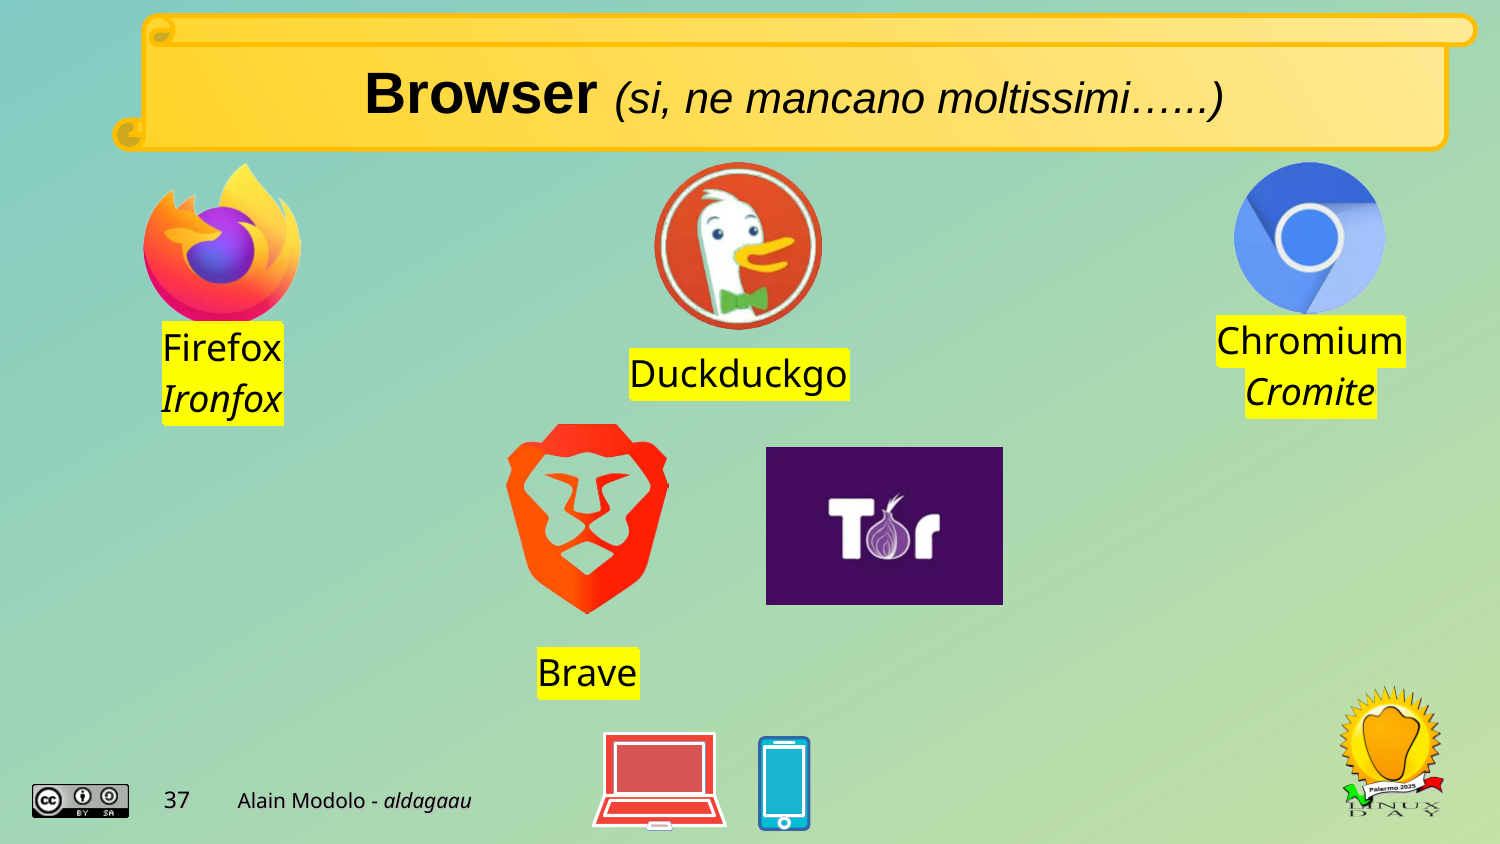

Browser (si, ne mancano moltissimi…...)
Duckduckgo
Chromium
Cromite
Firefox
Ironfox
Brave